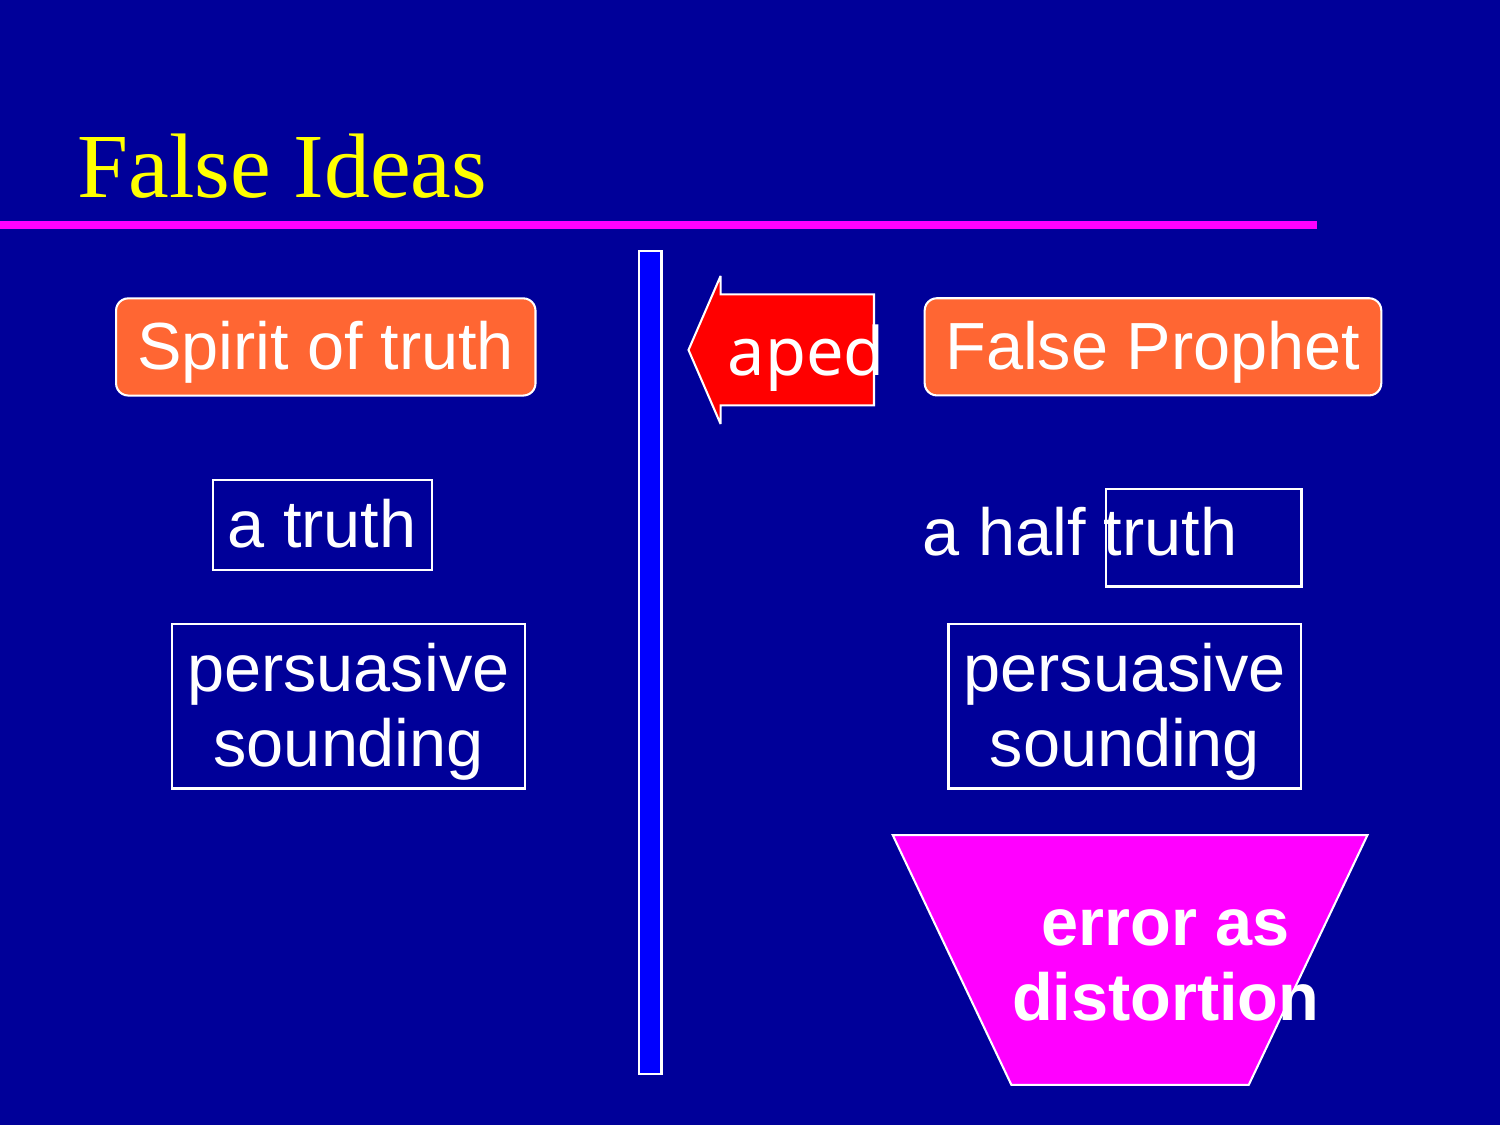

# False Ideas
aped
False Prophet
Spirit of truth
a truth
a half truth
persuasive
sounding
persuasive
sounding
error as
distortion